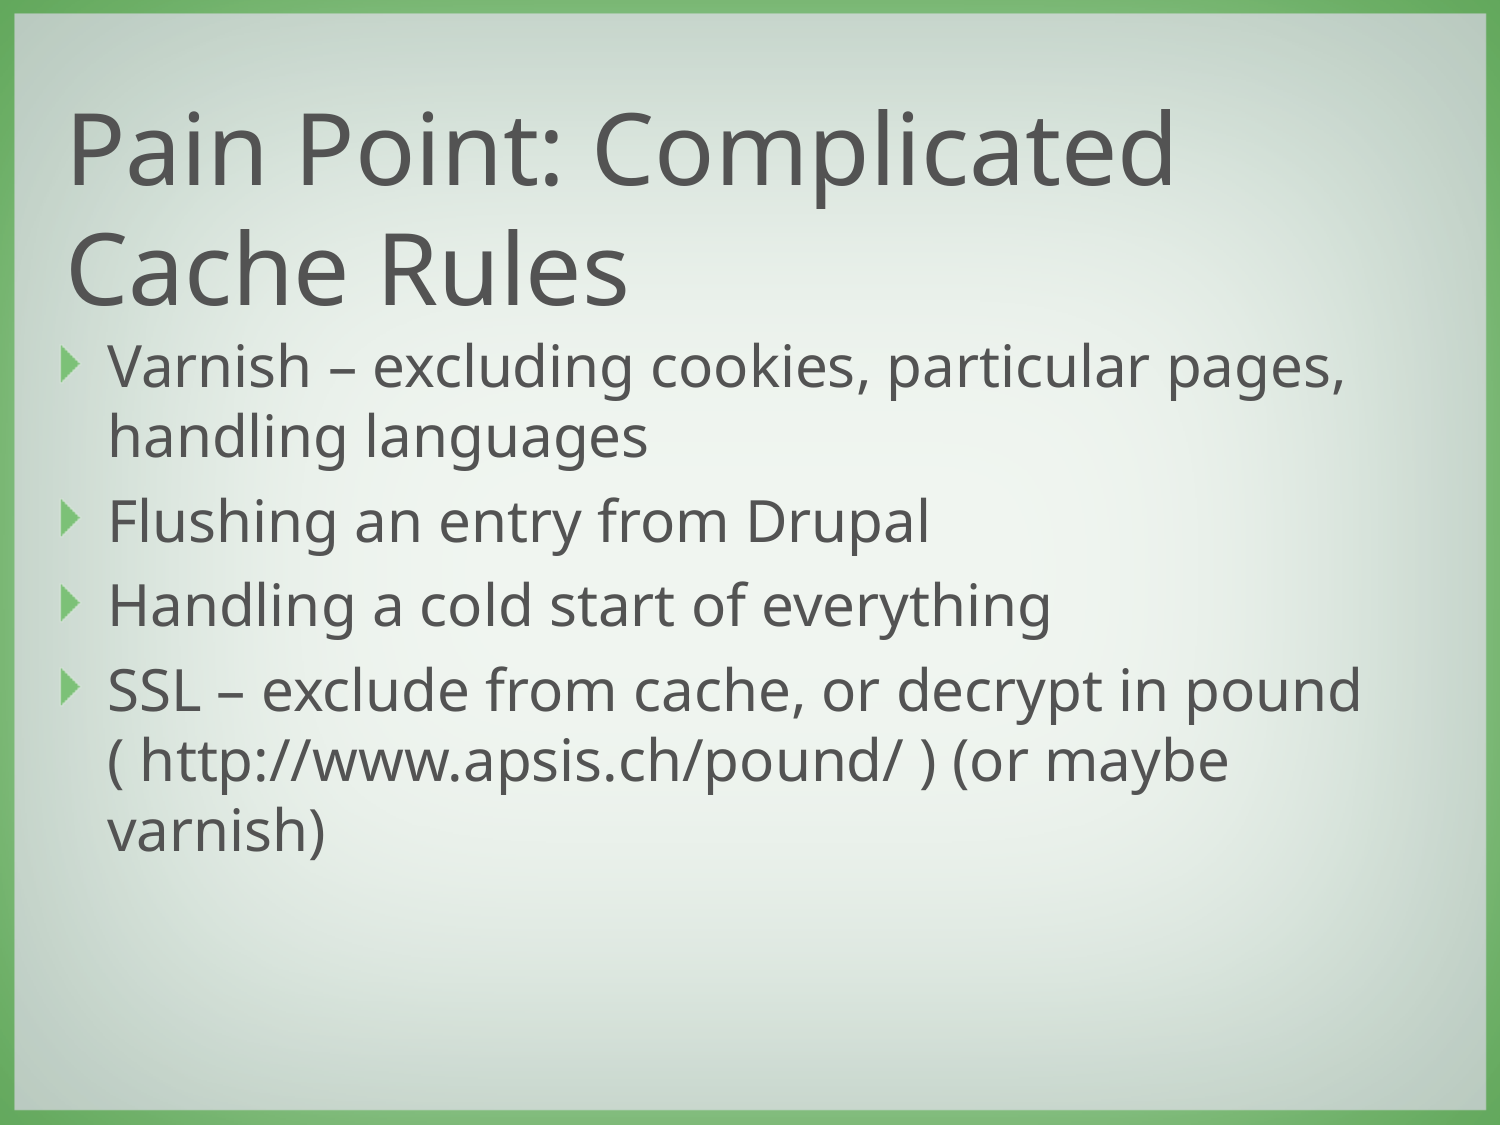

# Pain Point: Complicated Cache Rules
Varnish – excluding cookies, particular pages, handling languages
Flushing an entry from Drupal
Handling a cold start of everything
SSL – exclude from cache, or decrypt in pound ( http://www.apsis.ch/pound/ ) (or maybe varnish)